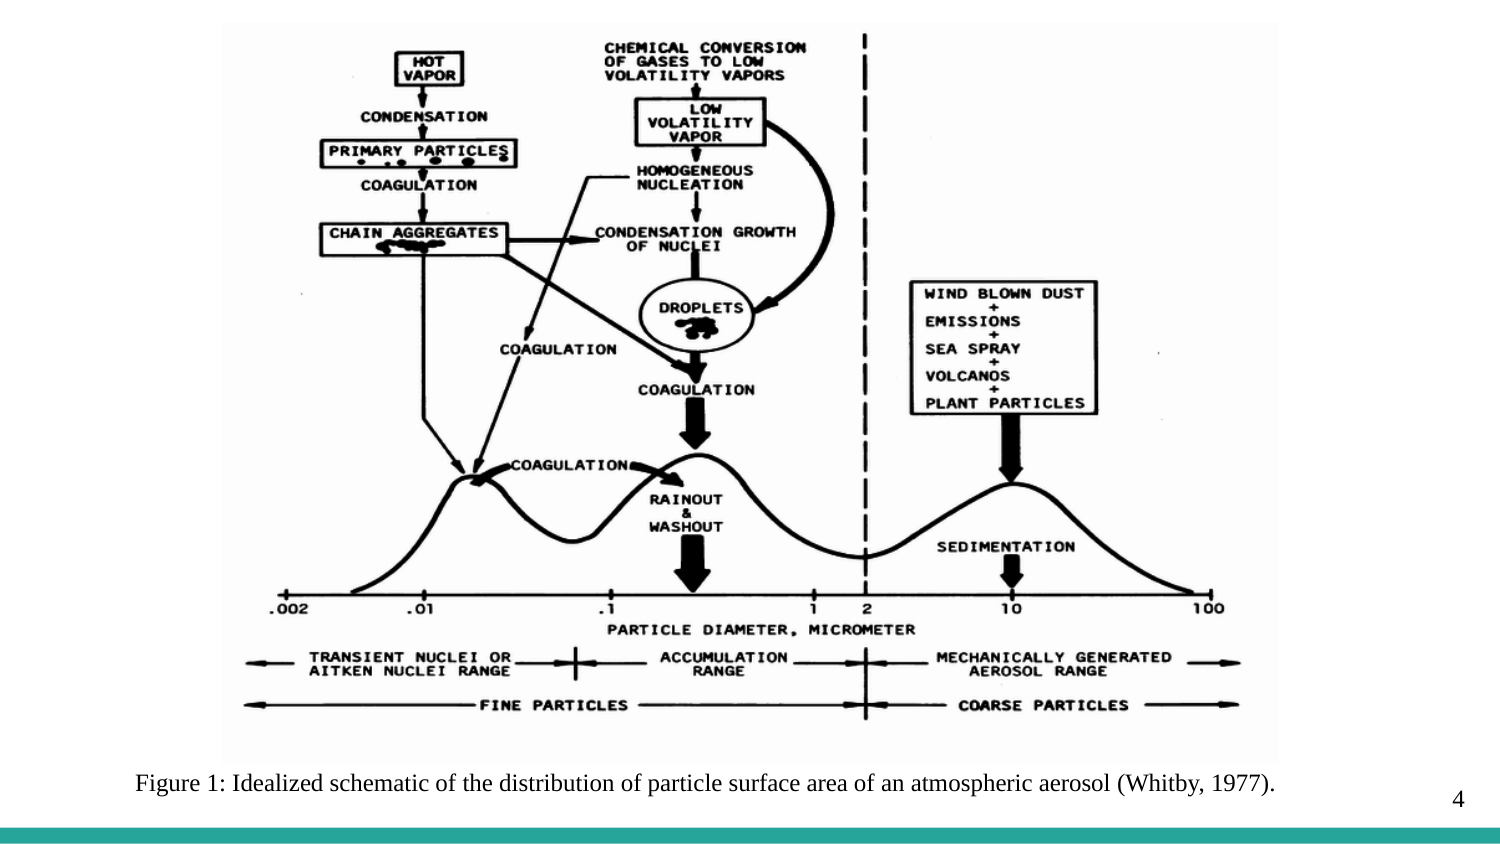

Figure 1: Idealized schematic of the distribution of particle surface area of an atmospheric aerosol (Whitby, 1977).